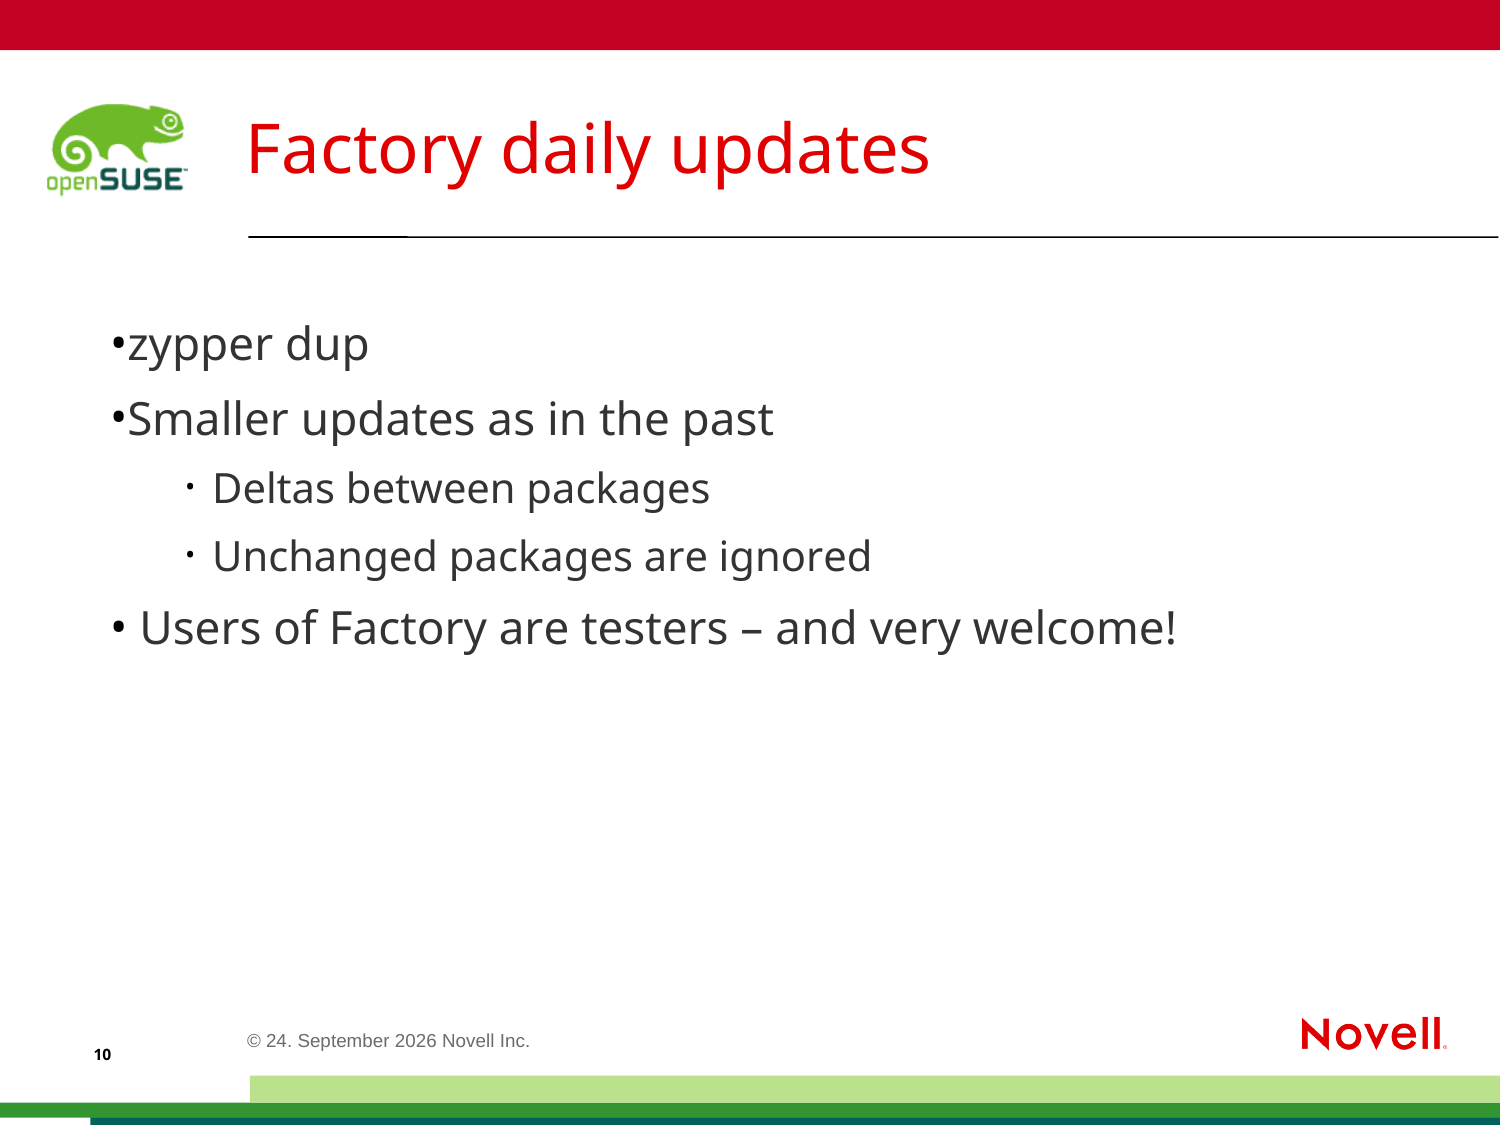

# Factory daily updates
zypper dup
Smaller updates as in the past
Deltas between packages
Unchanged packages are ignored
 Users of Factory are testers – and very welcome!